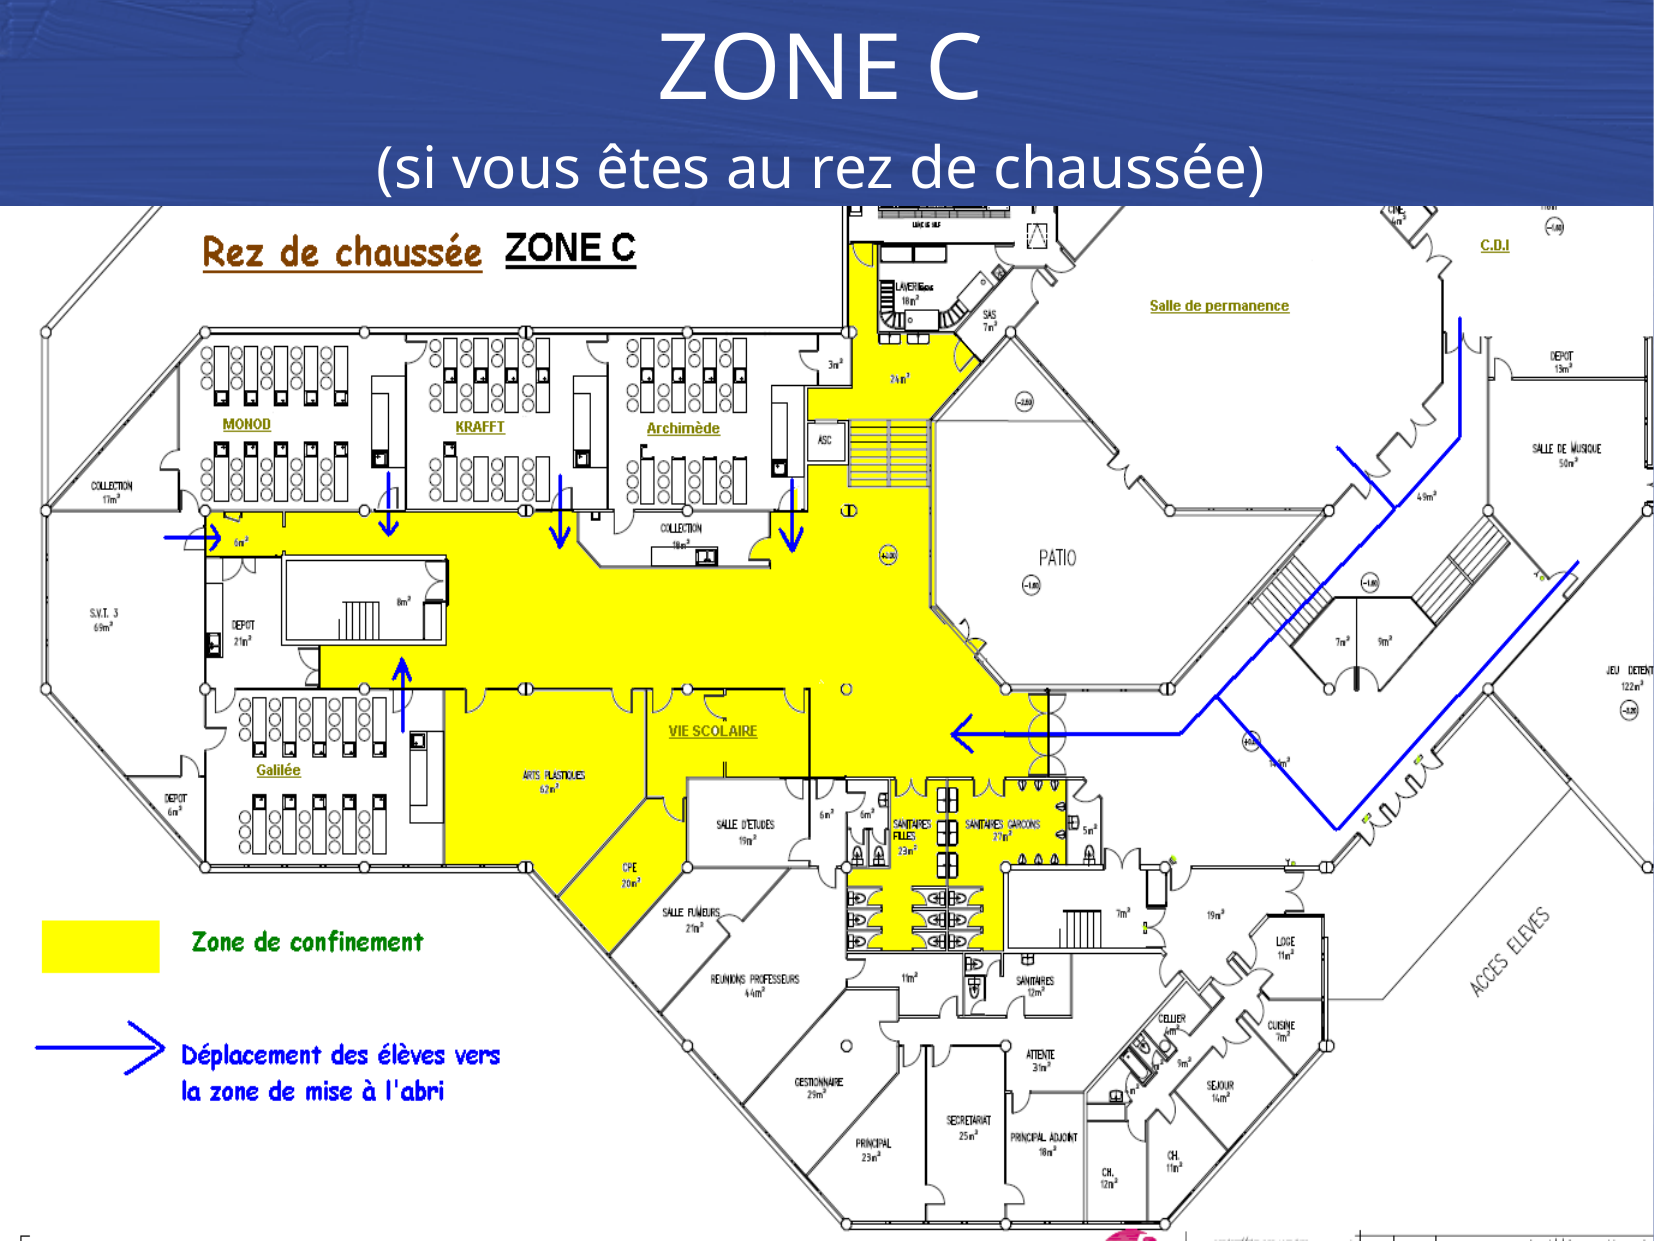

# ZONE C (si vous êtes au rez de chaussée)